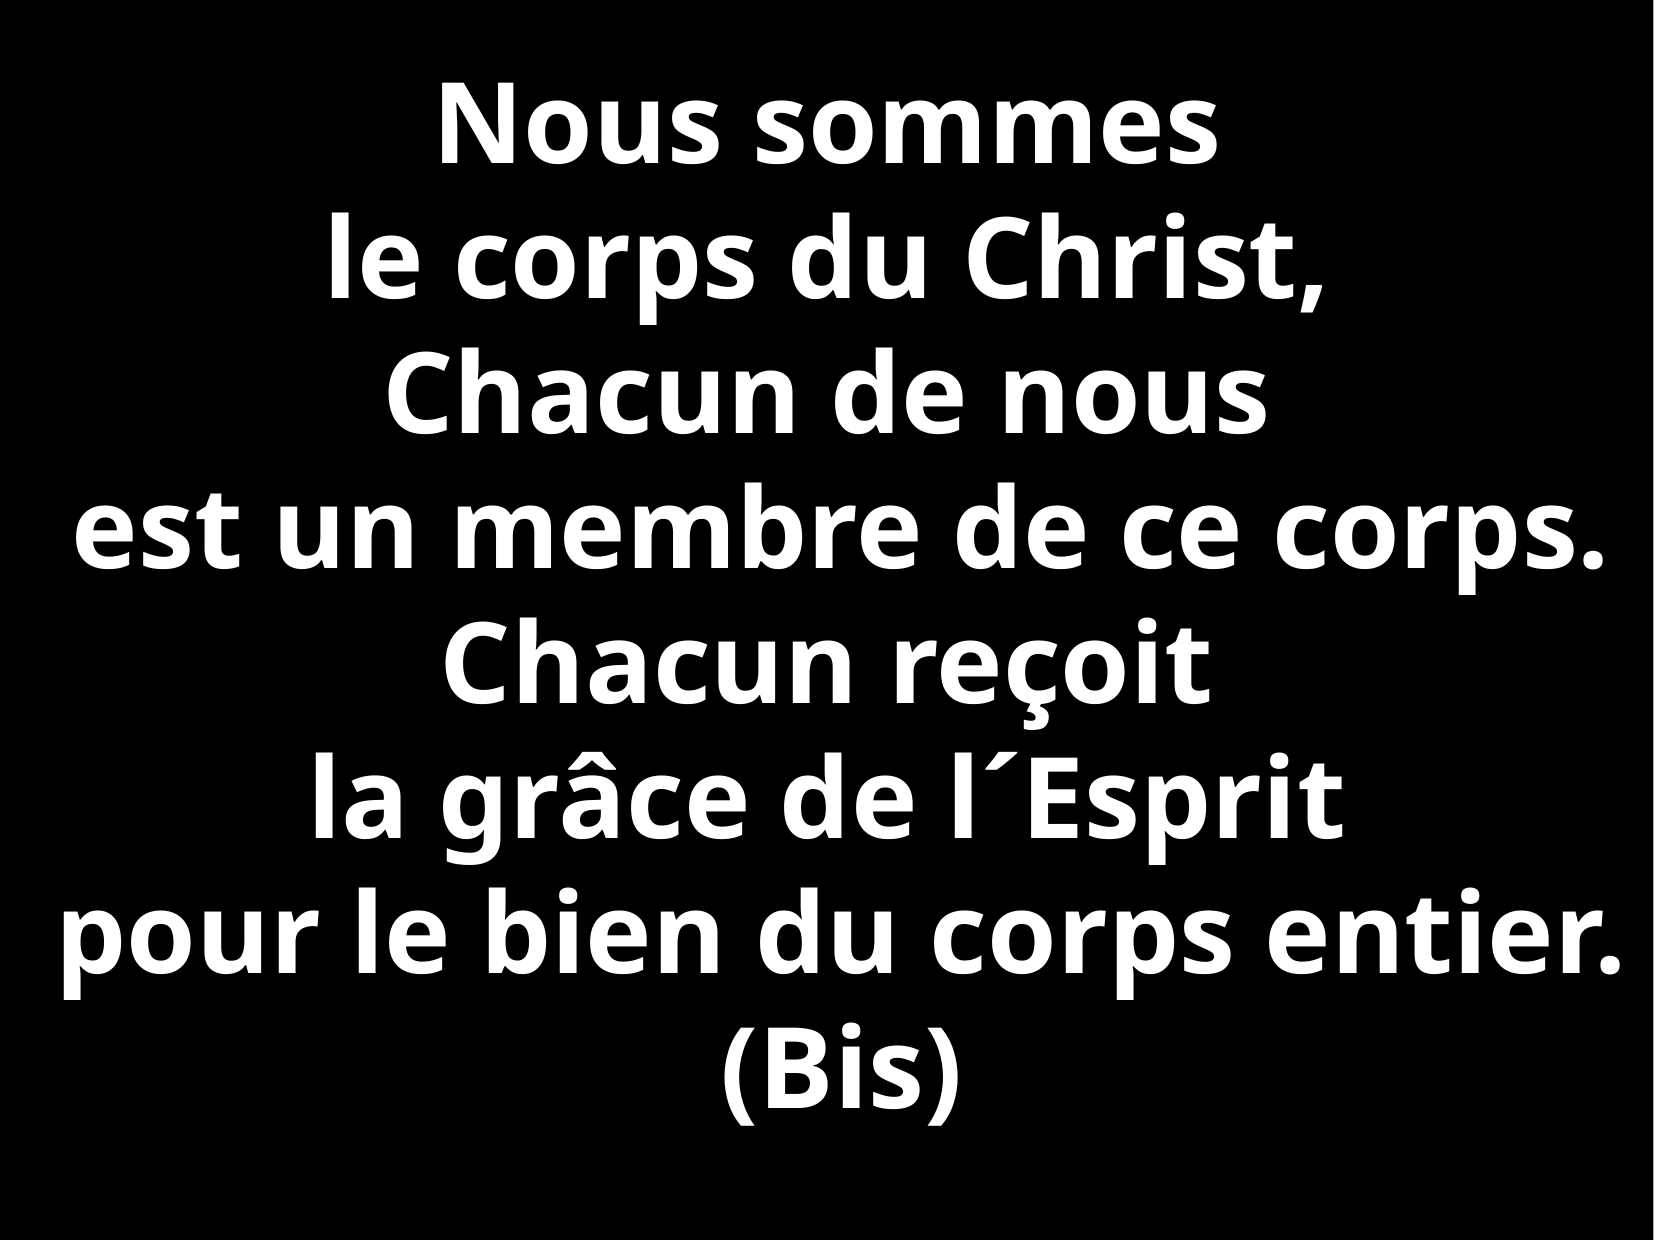

Nous sommes
le corps du Christ,
Chacun de nous
est un membre de ce corps.
Chacun reçoit
la grâce de l´Esprit
pour le bien du corps entier.
(Bis)